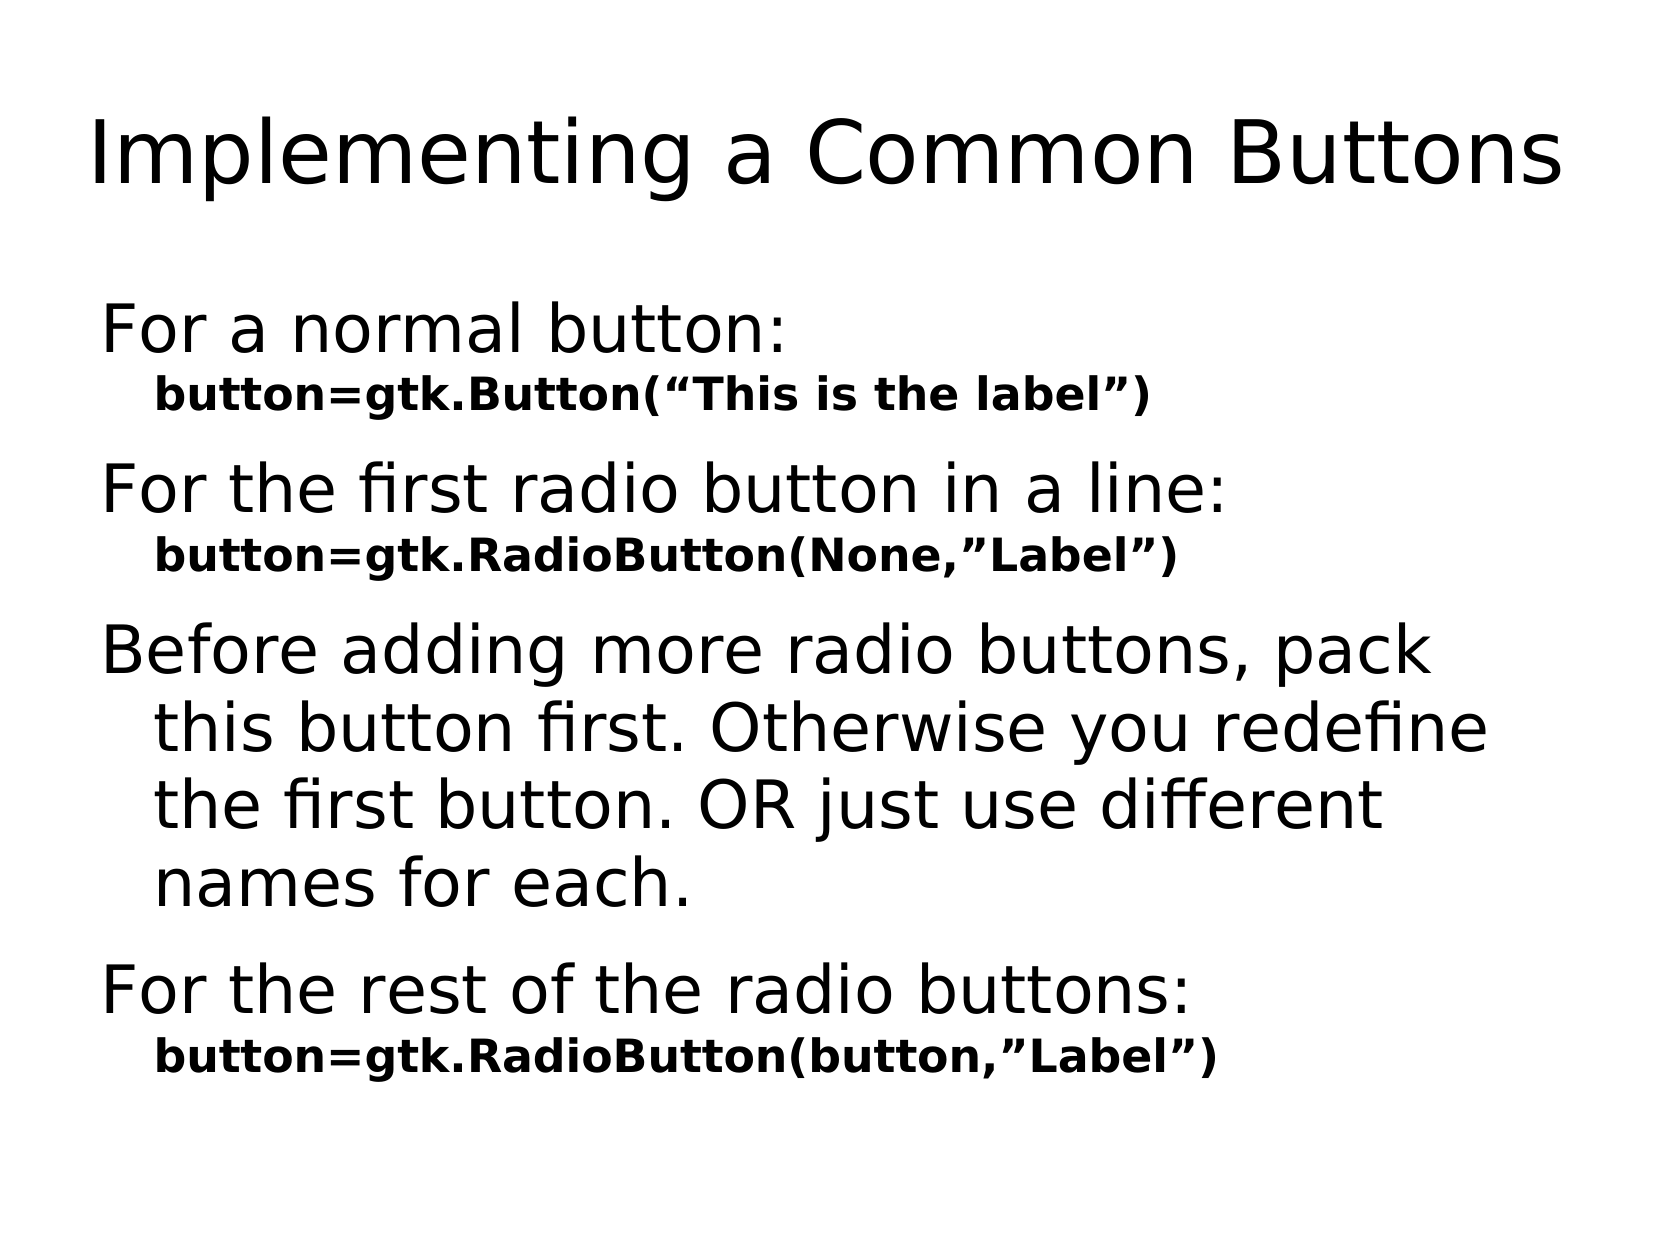

# Implementing a Common Buttons
For a normal button: button=gtk.Button(“This is the label”)
For the first radio button in a line: button=gtk.RadioButton(None,”Label”)
Before adding more radio buttons, pack this button first. Otherwise you redefine the first button. OR just use different names for each.
For the rest of the radio buttons: button=gtk.RadioButton(button,”Label”)